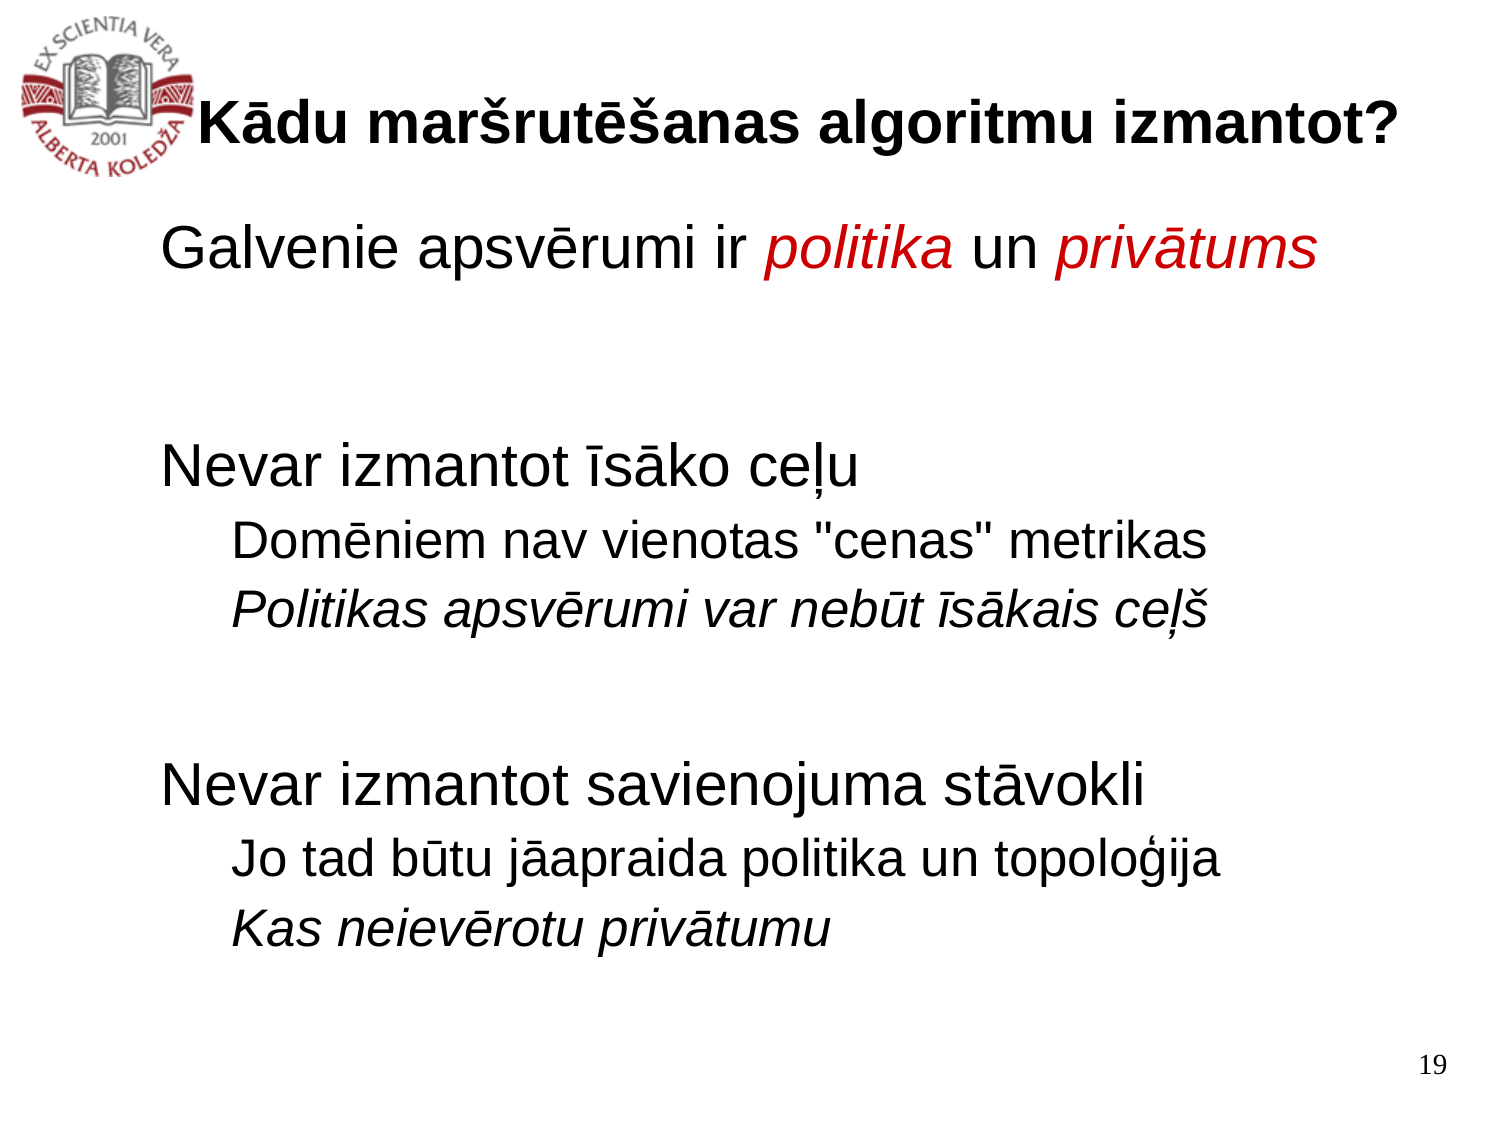

# Kādu maršrutēšanas algoritmu izmantot?
Galvenie apsvērumi ir politika un privātums
Nevar izmantot īsāko ceļu
Domēniem nav vienotas "cenas" metrikas
Politikas apsvērumi var nebūt īsākais ceļš
Nevar izmantot savienojuma stāvokli
Jo tad būtu jāapraida politika un topoloģija
Kas neievērotu privātumu